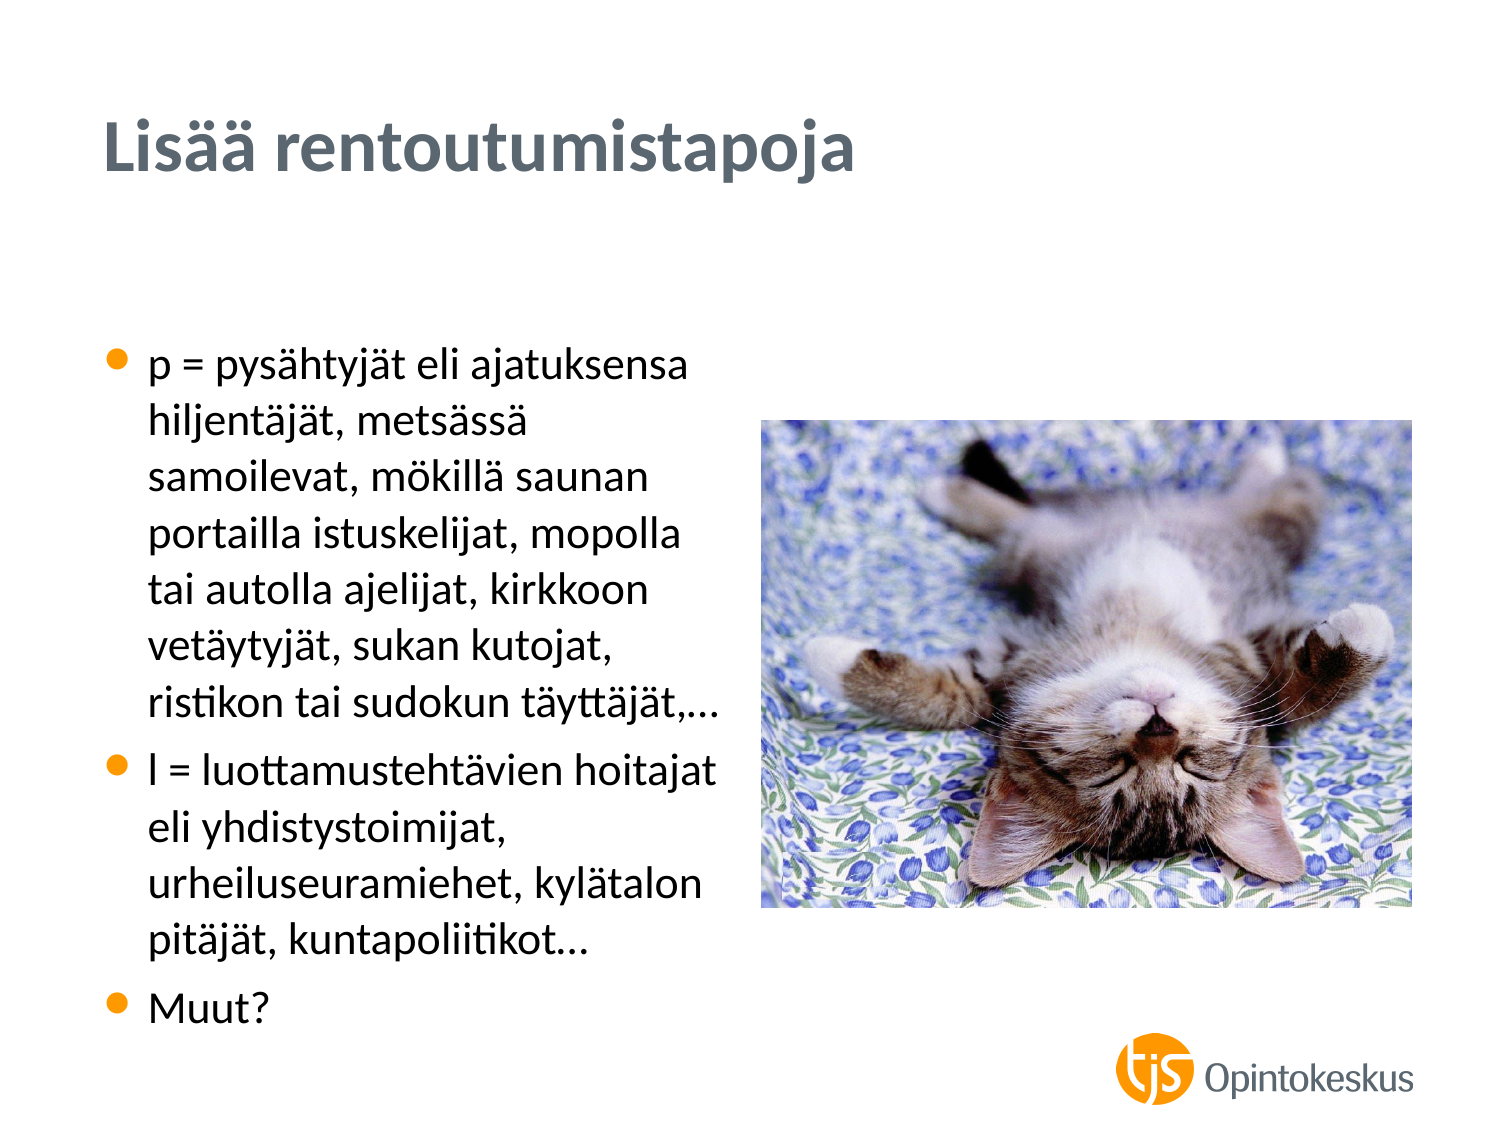

Lisää rentoutumistapoja
# p = pysähtyjät eli ajatuksensa hiljentäjät, metsässä samoilevat, mökillä saunan portailla istuskelijat, mopolla tai autolla ajelijat, kirkkoon vetäytyjät, sukan kutojat, ristikon tai sudokun täyttäjät,…
l = luottamustehtävien hoitajat eli yhdistystoimijat, urheiluseuramiehet, kylätalon pitäjät, kuntapoliitikot…
Muut?